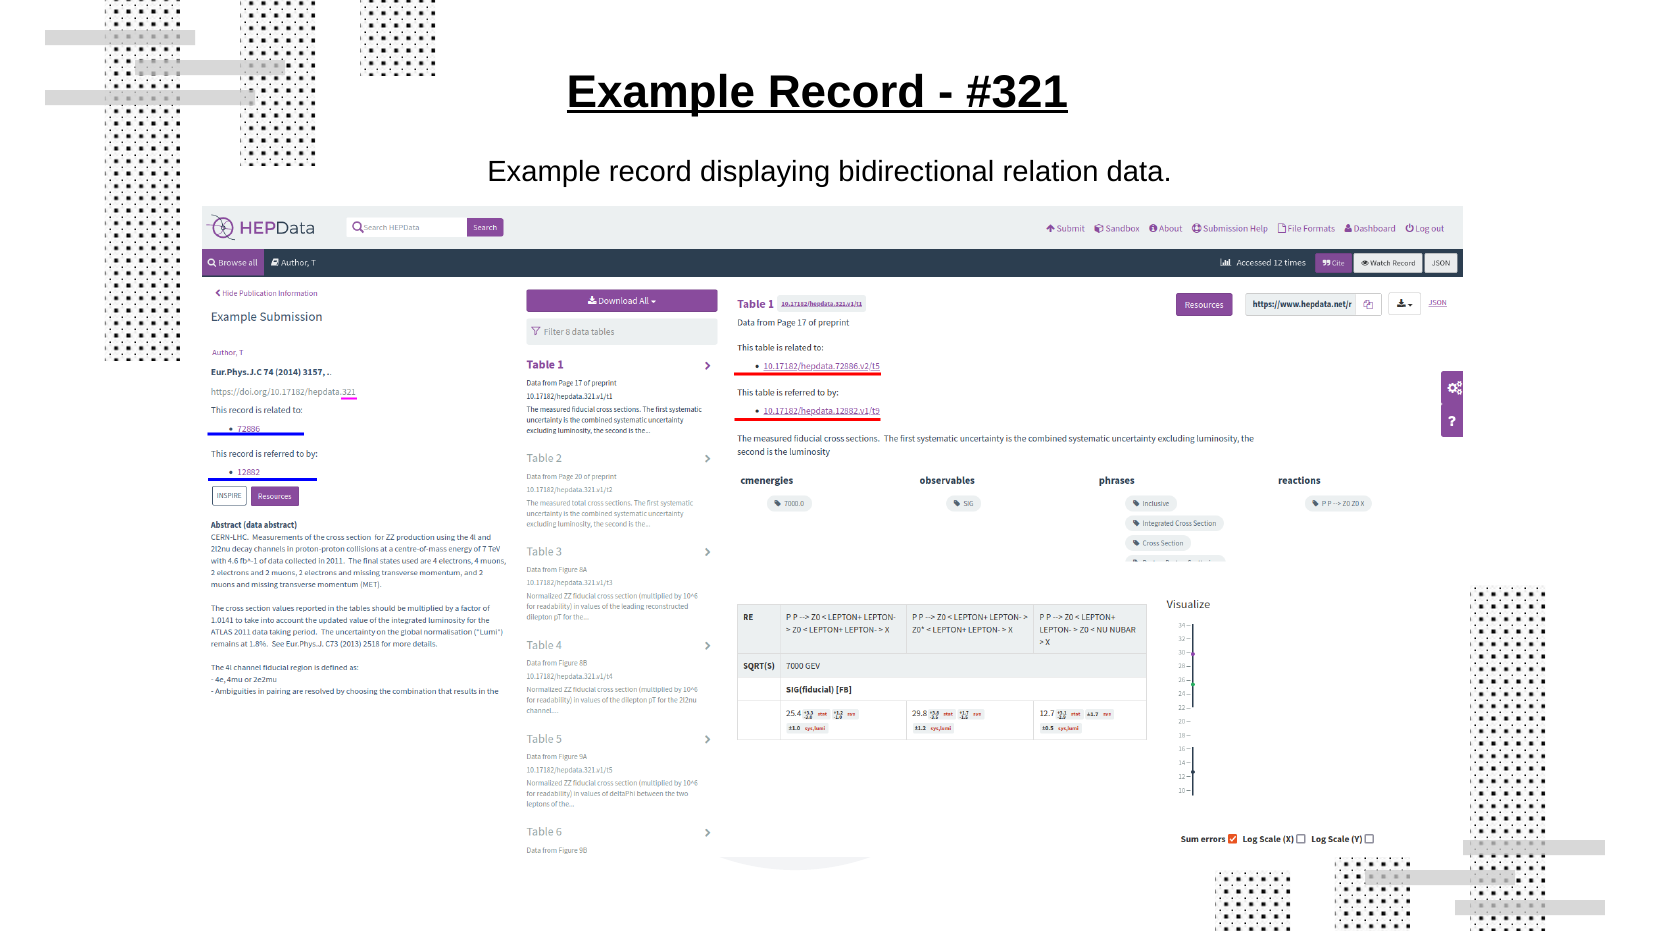

Example Record - #321
Example record displaying bidirectional relation data.